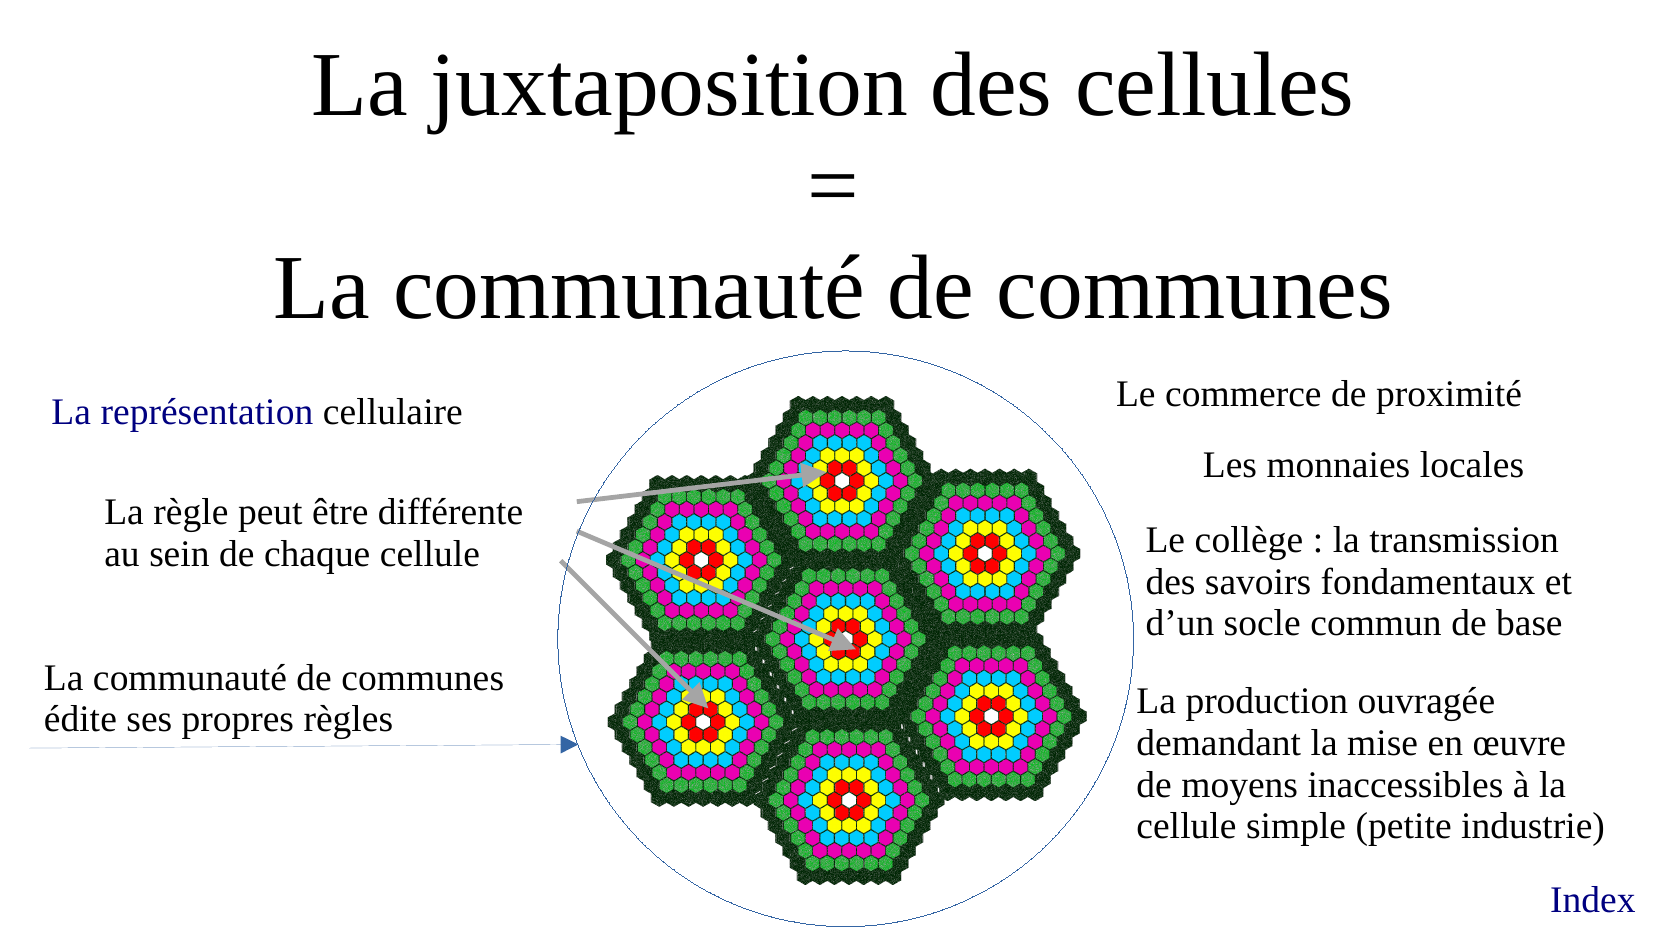

# La juxtaposition des cellules = La communauté de communes
Le commerce de proximité
La représentation cellulaire
Les monnaies locales
La règle peut être différente
au sein de chaque cellule
Le collège : la transmission
des savoirs fondamentaux et
d’un socle commun de base
La communauté de communes
édite ses propres règles
La production ouvragée
demandant la mise en œuvre
de moyens inaccessibles à la
cellule simple (petite industrie)